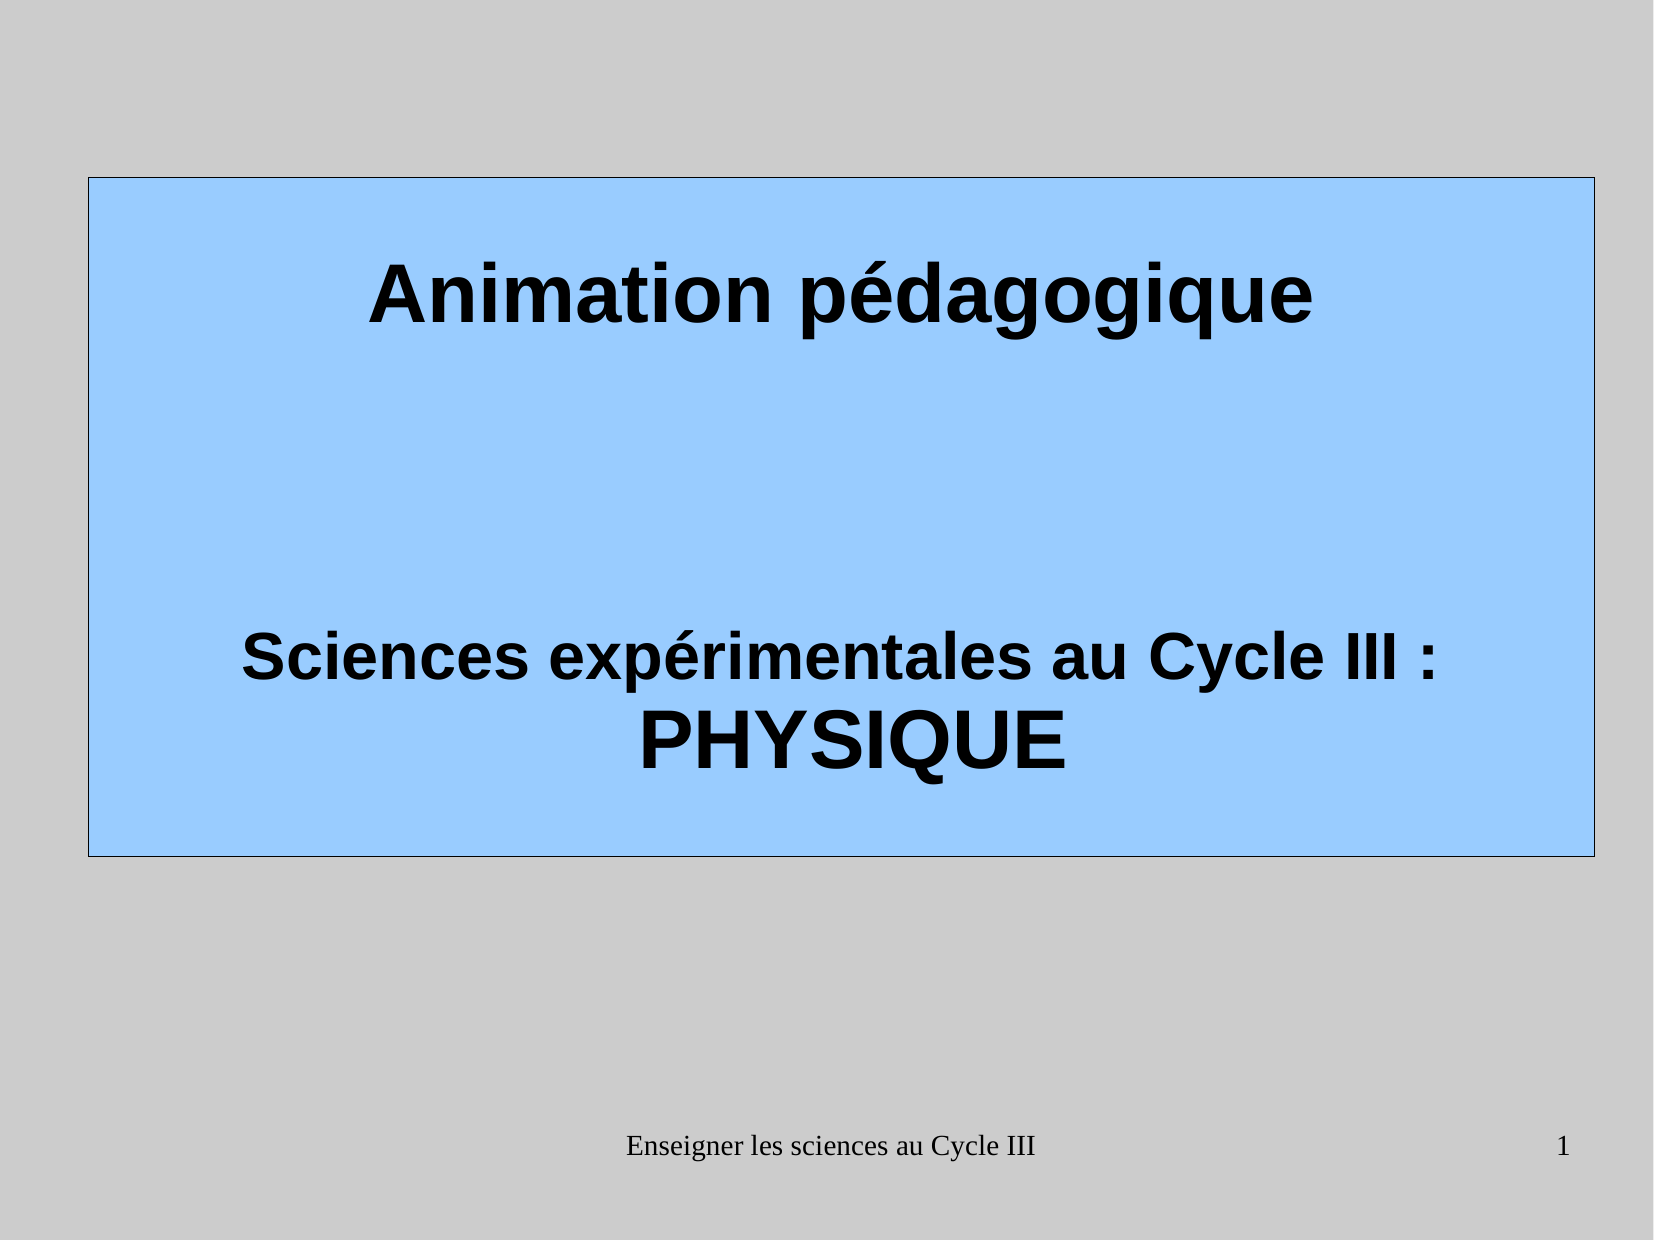

Animation pédagogique
Sciences expérimentales au Cycle III :
 PHYSIQUE
 Enseigner les sciences au Cycle III
1